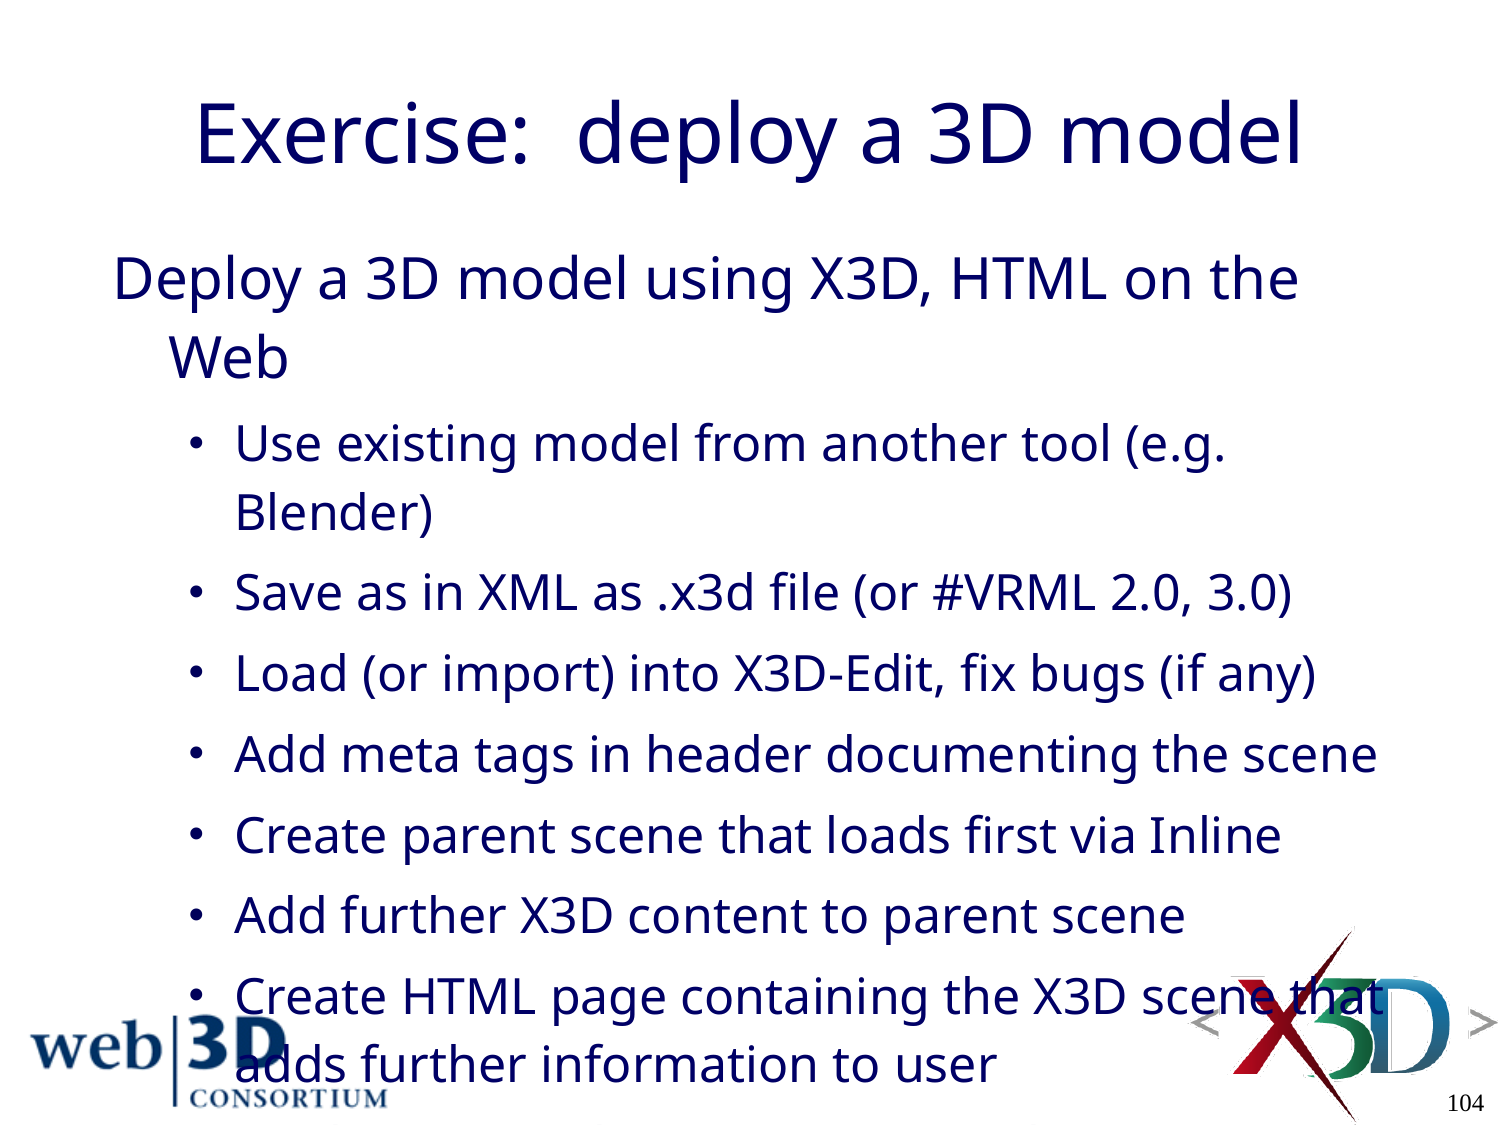

# Exercise: deploy a 3D model
Deploy a 3D model using X3D, HTML on the Web
Use existing model from another tool (e.g. Blender)
Save as in XML as .x3d file (or #VRML 2.0, 3.0)
Load (or import) into X3D-Edit, fix bugs (if any)
Add meta tags in header documenting the scene
Create parent scene that loads first via Inline
Add further X3D content to parent scene
Create HTML page containing the X3D scene that adds further information to user
Deploy on a web site or as .zip archive to users